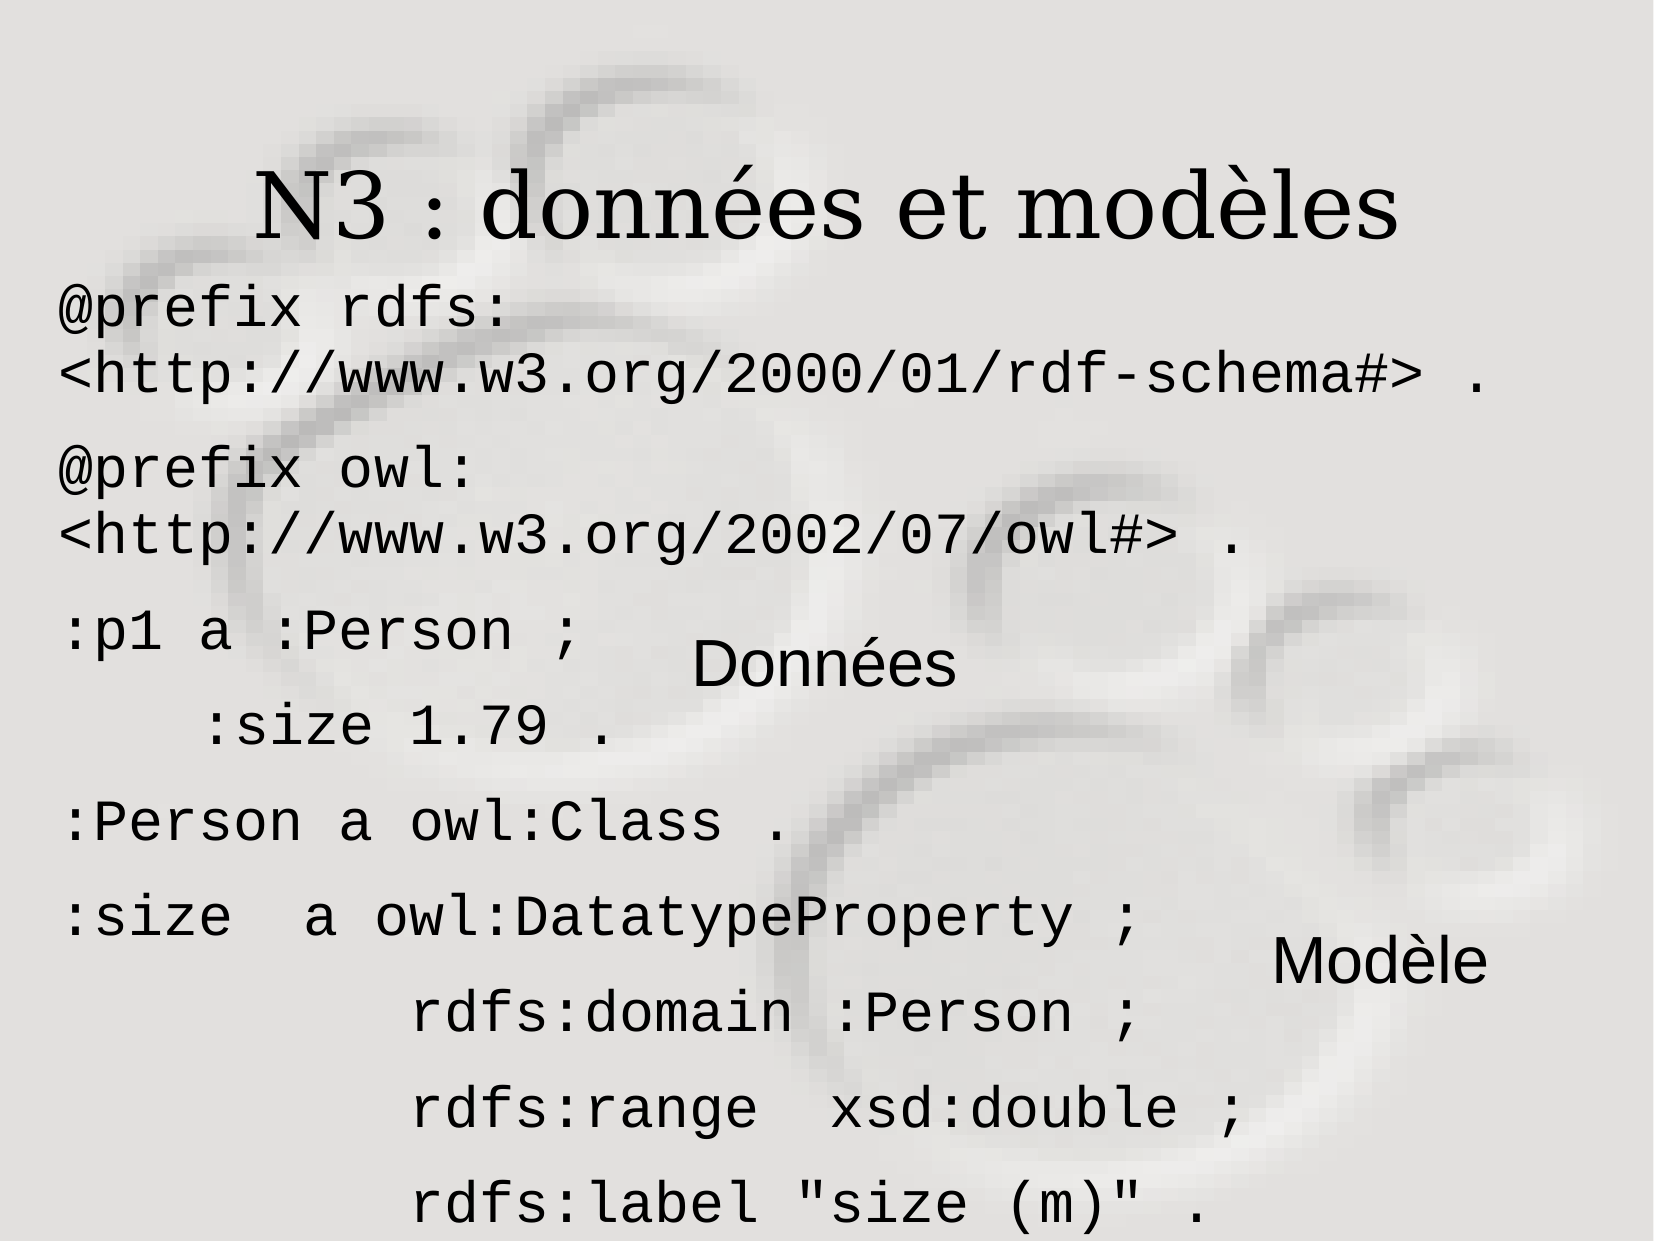

# N3 : données et modèles
@prefix rdfs: <http://www.w3.org/2000/01/rdf-schema#> .
@prefix owl: <http://www.w3.org/2002/07/owl#> .
:p1 a :Person ;
 :size 1.79 .
:Person a owl:Class .
:size a owl:DatatypeProperty ;
 rdfs:domain :Person ;
 rdfs:range xsd:double ;
 rdfs:label "size (m)" .
Données
Modèle